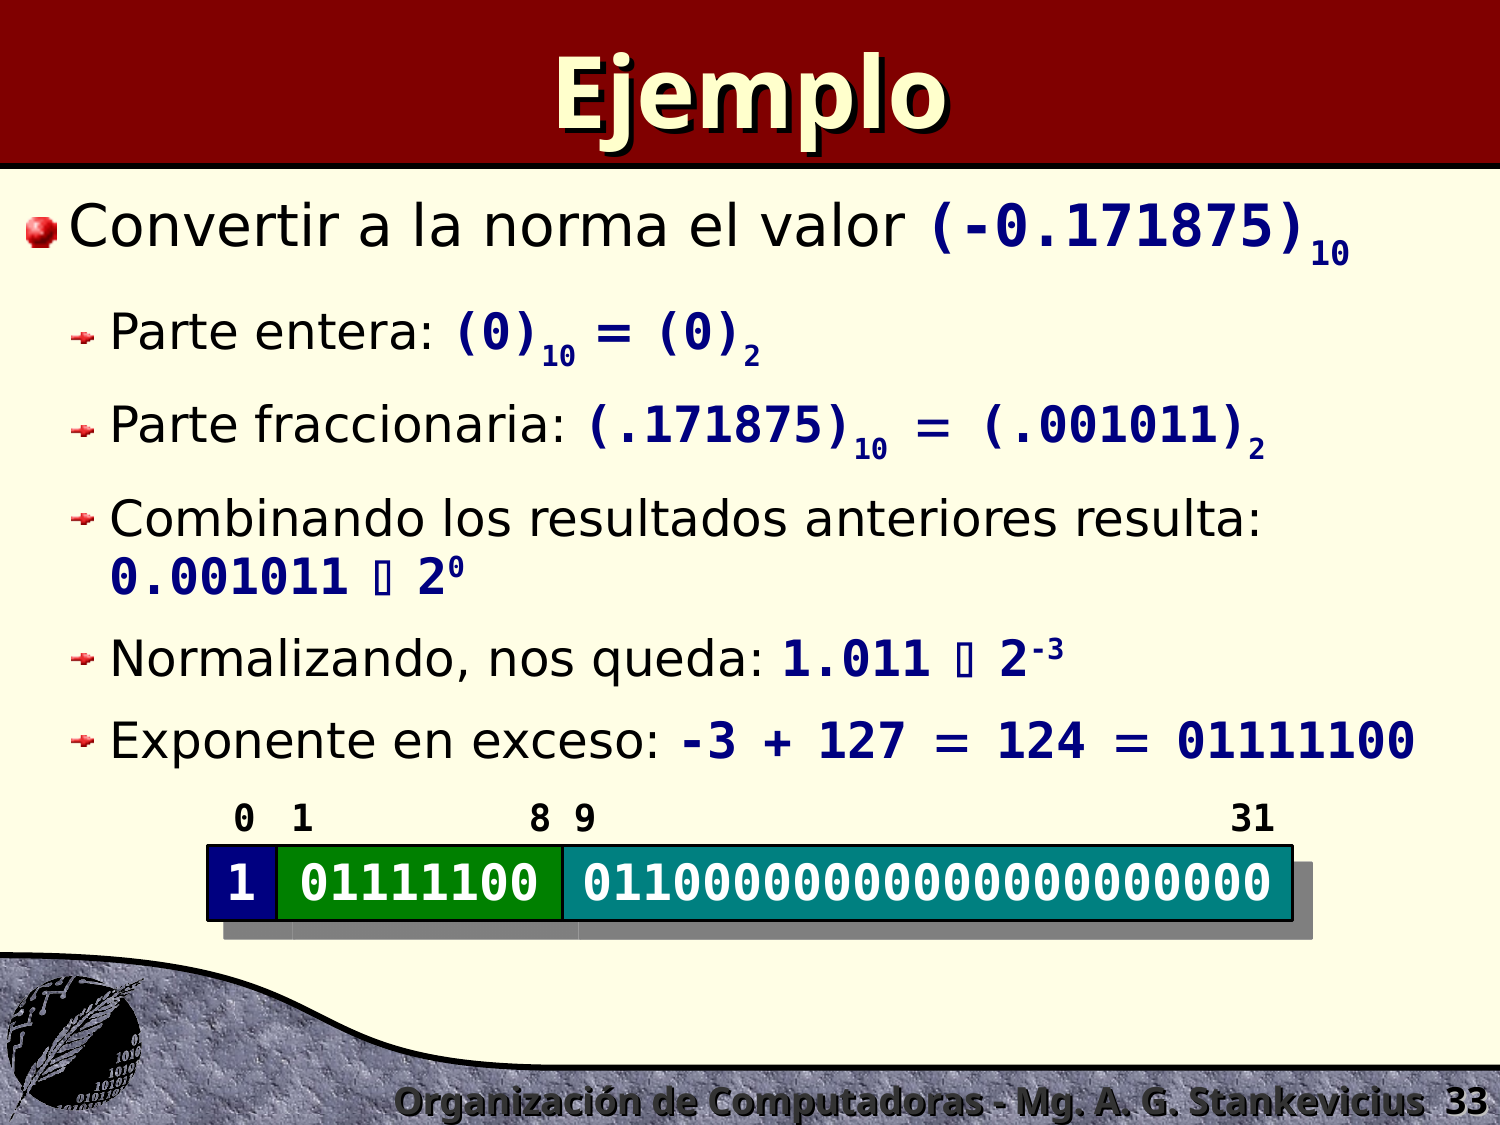

# Ejemplo
Convertir a la norma el valor (-0.171875)10
Parte entera: (0)10 = (0)2
Parte fraccionaria: (.171875)10 = (.001011)2
Combinando los resultados anteriores resulta:
0.001011  20
Normalizando, nos queda: 1.011  2-3
Exponente en exceso: -3 + 127 = 124 = 01111100
0 1 8 9 31
1
01111100
01100000000000000000000
33